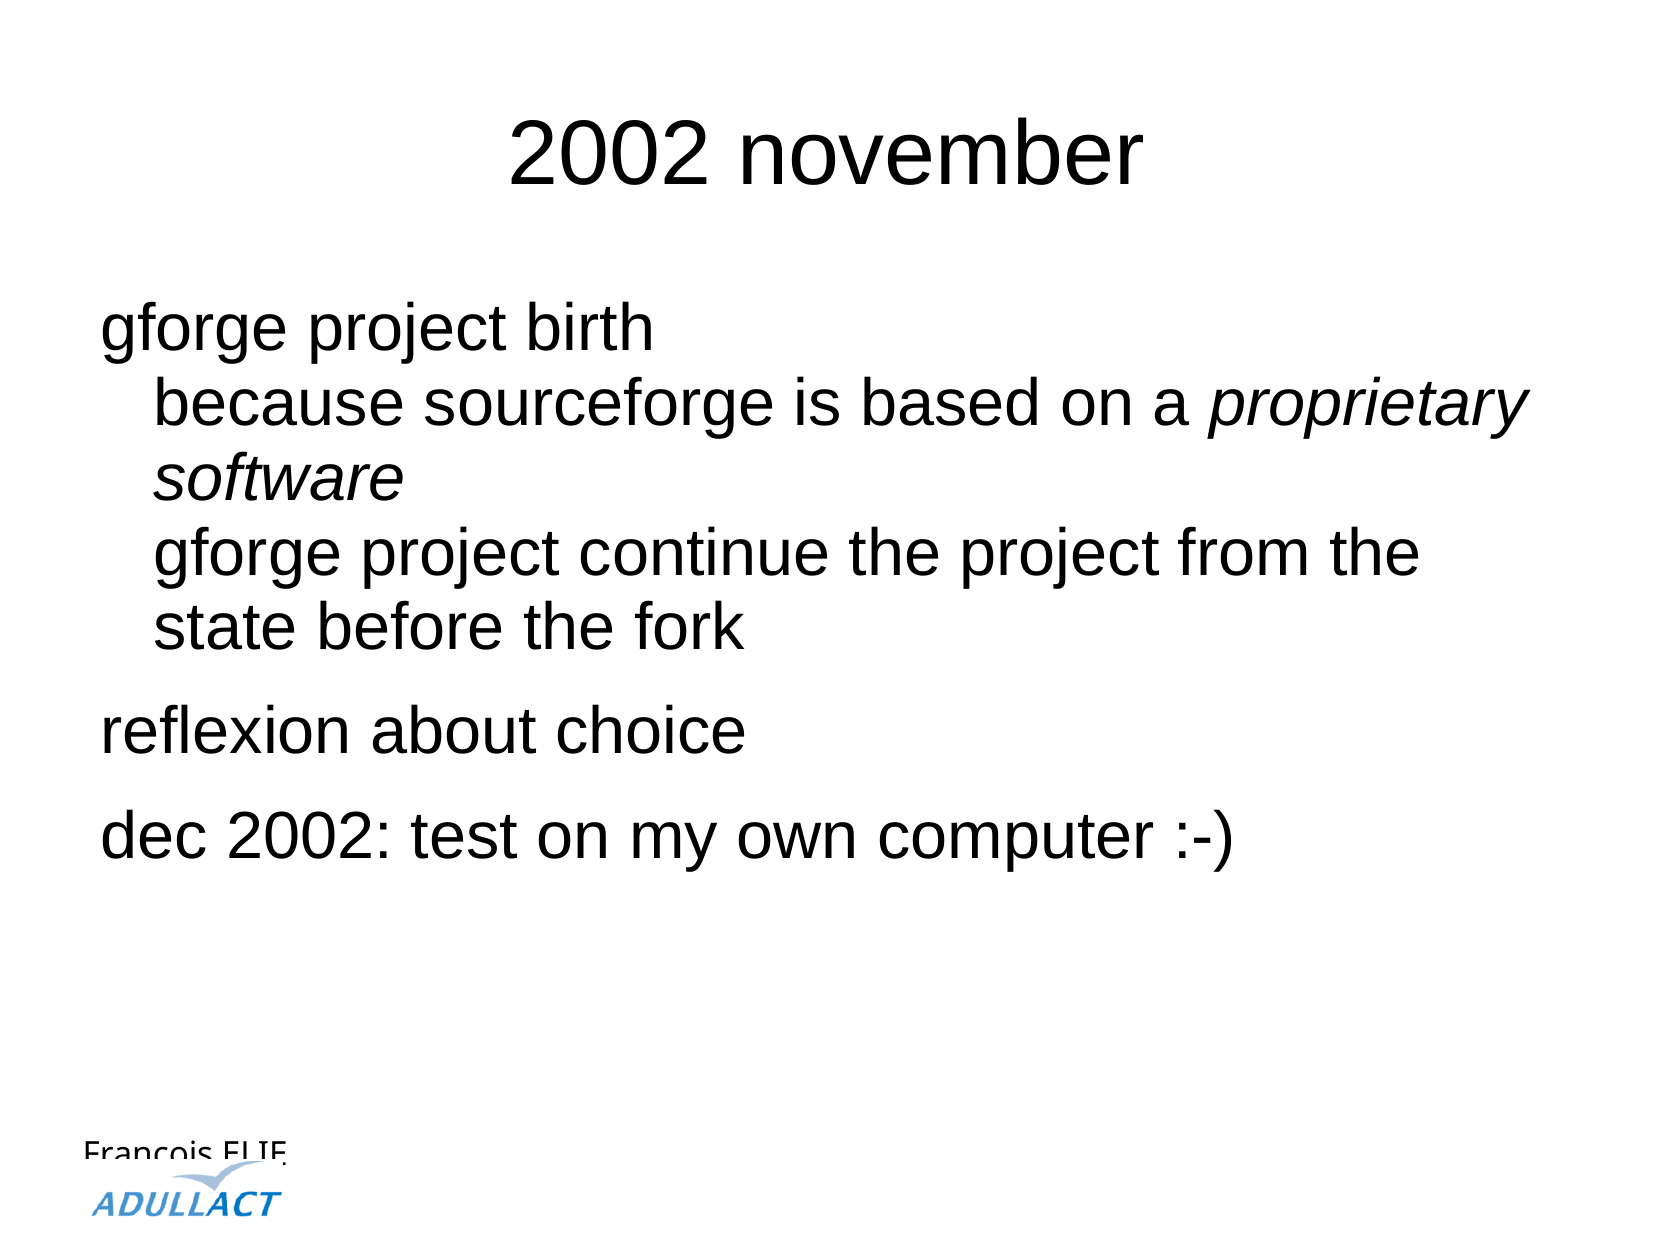

# 2002 november
gforge project birth
because sourceforge is based on a proprietary software
gforge project continue the project from the state before the fork
reflexion about choice
dec 2002: test on my own computer :-)